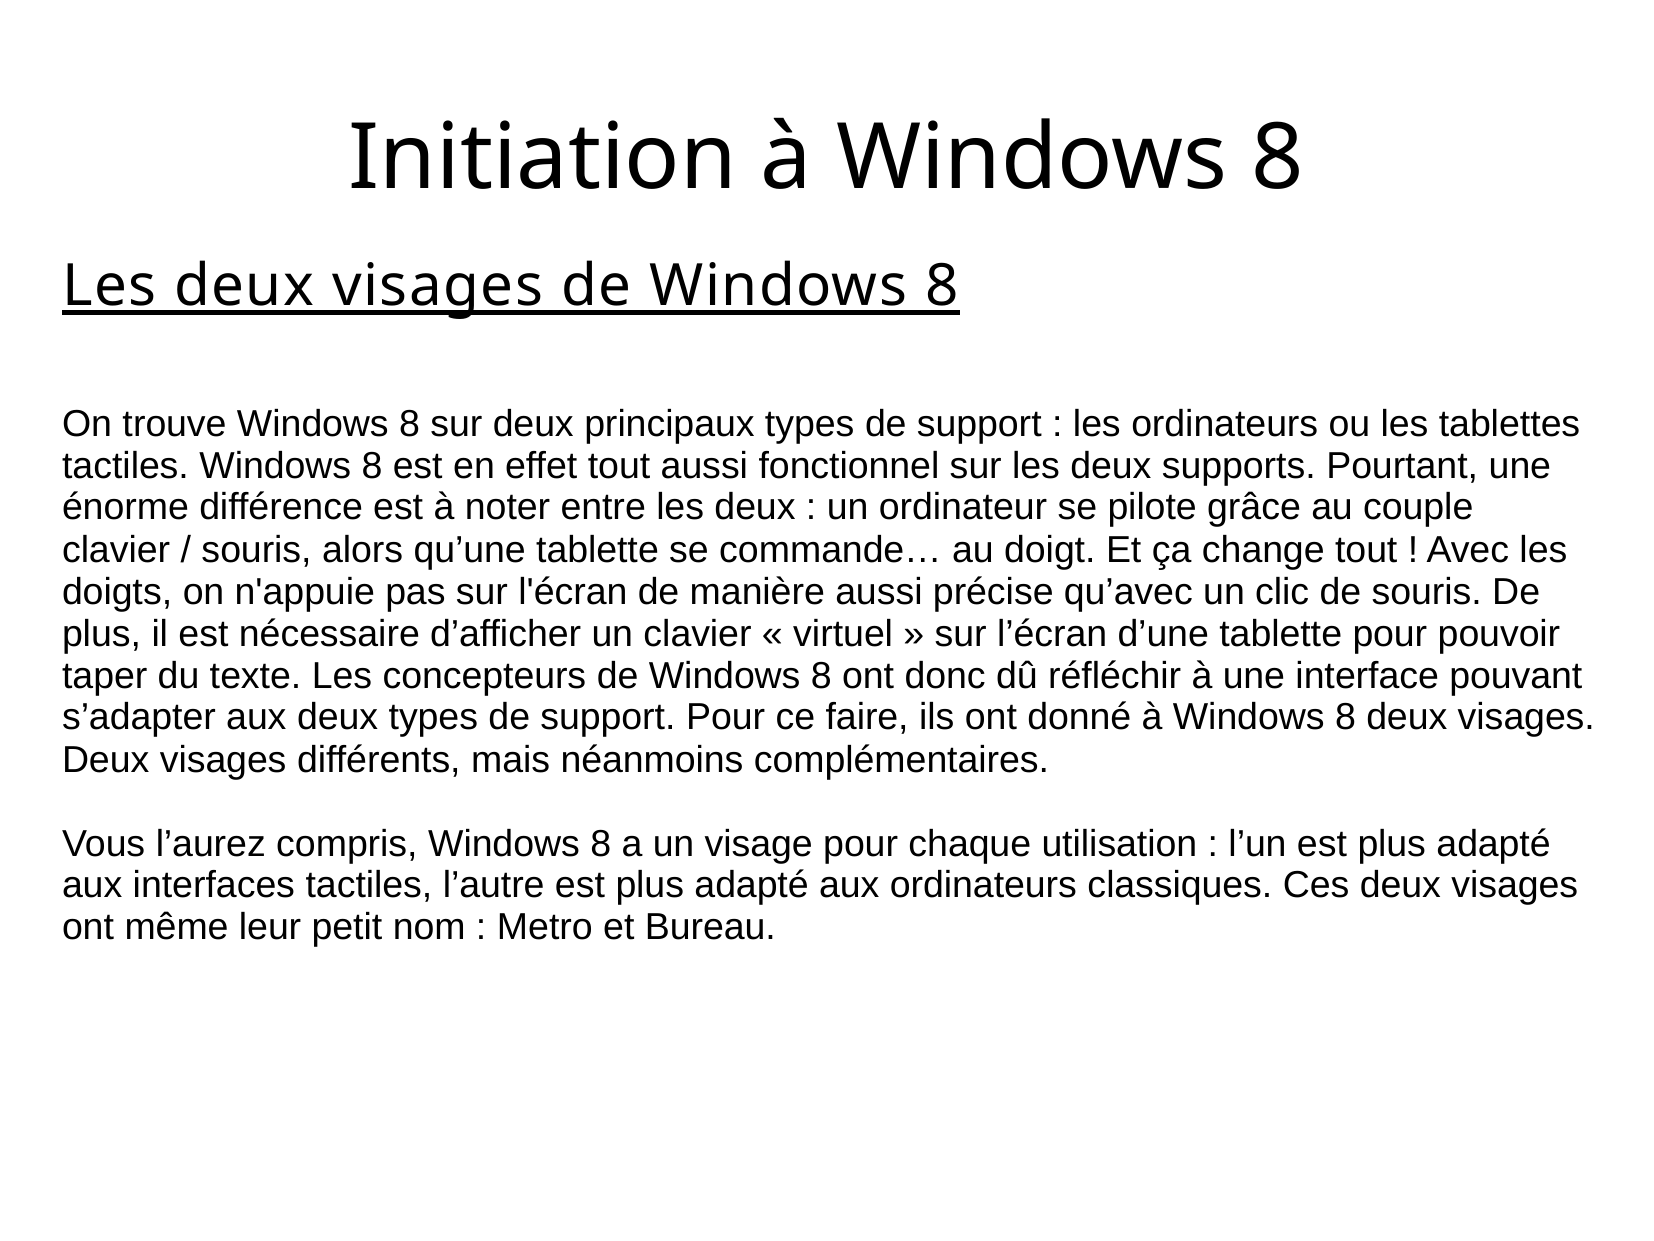

# Initiation à Windows 8
Les deux visages de Windows 8
On trouve Windows 8 sur deux principaux types de support : les ordinateurs ou les tablettes tactiles. Windows 8 est en effet tout aussi fonctionnel sur les deux supports. Pourtant, une énorme différence est à noter entre les deux : un ordinateur se pilote grâce au couple clavier / souris, alors qu’une tablette se commande… au doigt. Et ça change tout ! Avec les doigts, on n'appuie pas sur l'écran de manière aussi précise qu’avec un clic de souris. De plus, il est nécessaire d’afficher un clavier « virtuel » sur l’écran d’une tablette pour pouvoir taper du texte. Les concepteurs de Windows 8 ont donc dû réfléchir à une interface pouvant s’adapter aux deux types de support. Pour ce faire, ils ont donné à Windows 8 deux visages. Deux visages différents, mais néanmoins complémentaires.
Vous l’aurez compris, Windows 8 a un visage pour chaque utilisation : l’un est plus adapté aux interfaces tactiles, l’autre est plus adapté aux ordinateurs classiques. Ces deux visages ont même leur petit nom : Metro et Bureau.